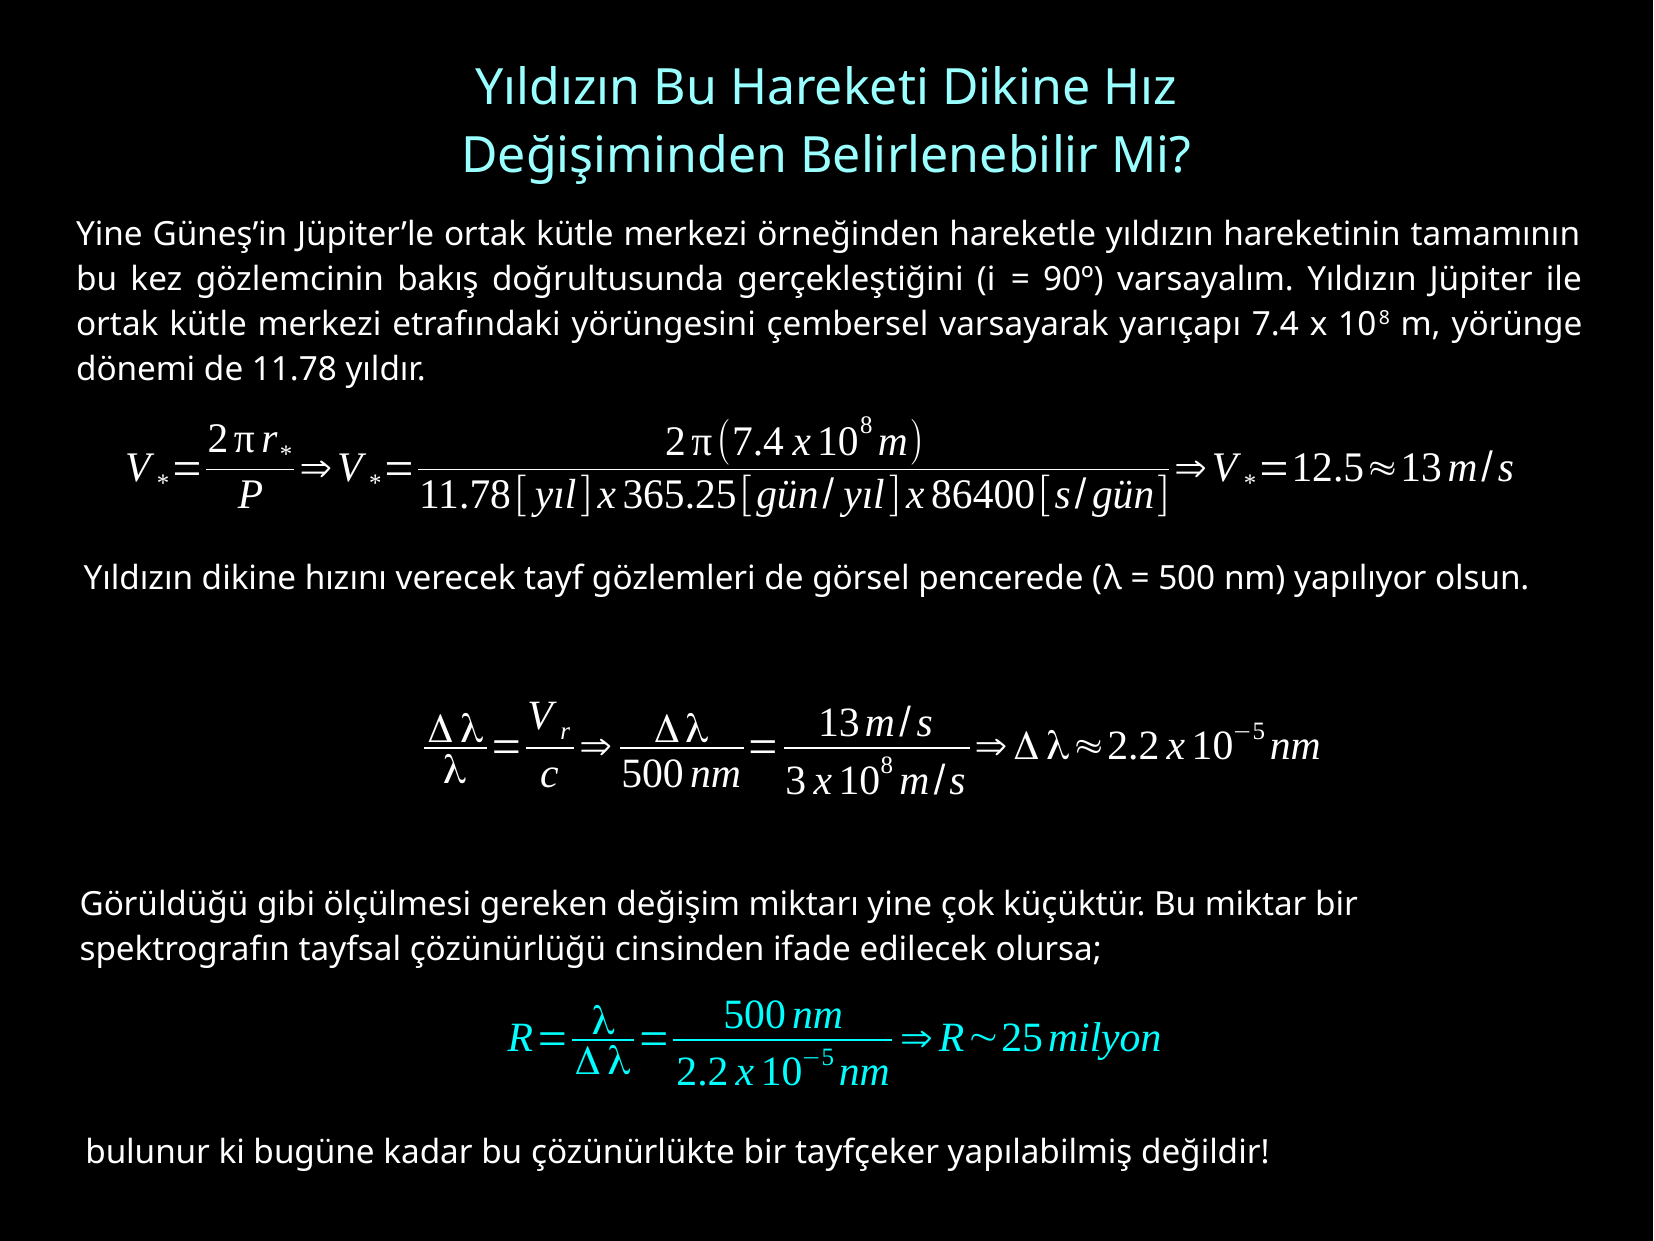

# Yıldızın Bu Hareketi Dikine Hız Değişiminden Belirlenebilir Mi?
Yine Güneş’in Jüpiter’le ortak kütle merkezi örneğinden hareketle yıldızın hareketinin tamamının bu kez gözlemcinin bakış doğrultusunda gerçekleştiğini (i = 90º) varsayalım. Yıldızın Jüpiter ile ortak kütle merkezi etrafındaki yörüngesini çembersel varsayarak yarıçapı 7.4 x 108 m, yörünge dönemi de 11.78 yıldır.
Yıldızın dikine hızını verecek tayf gözlemleri de görsel pencerede (λ = 500 nm) yapılıyor olsun.
Görüldüğü gibi ölçülmesi gereken değişim miktarı yine çok küçüktür. Bu miktar bir spektrografın tayfsal çözünürlüğü cinsinden ifade edilecek olursa;
bulunur ki bugüne kadar bu çözünürlükte bir tayfçeker yapılabilmiş değildir!